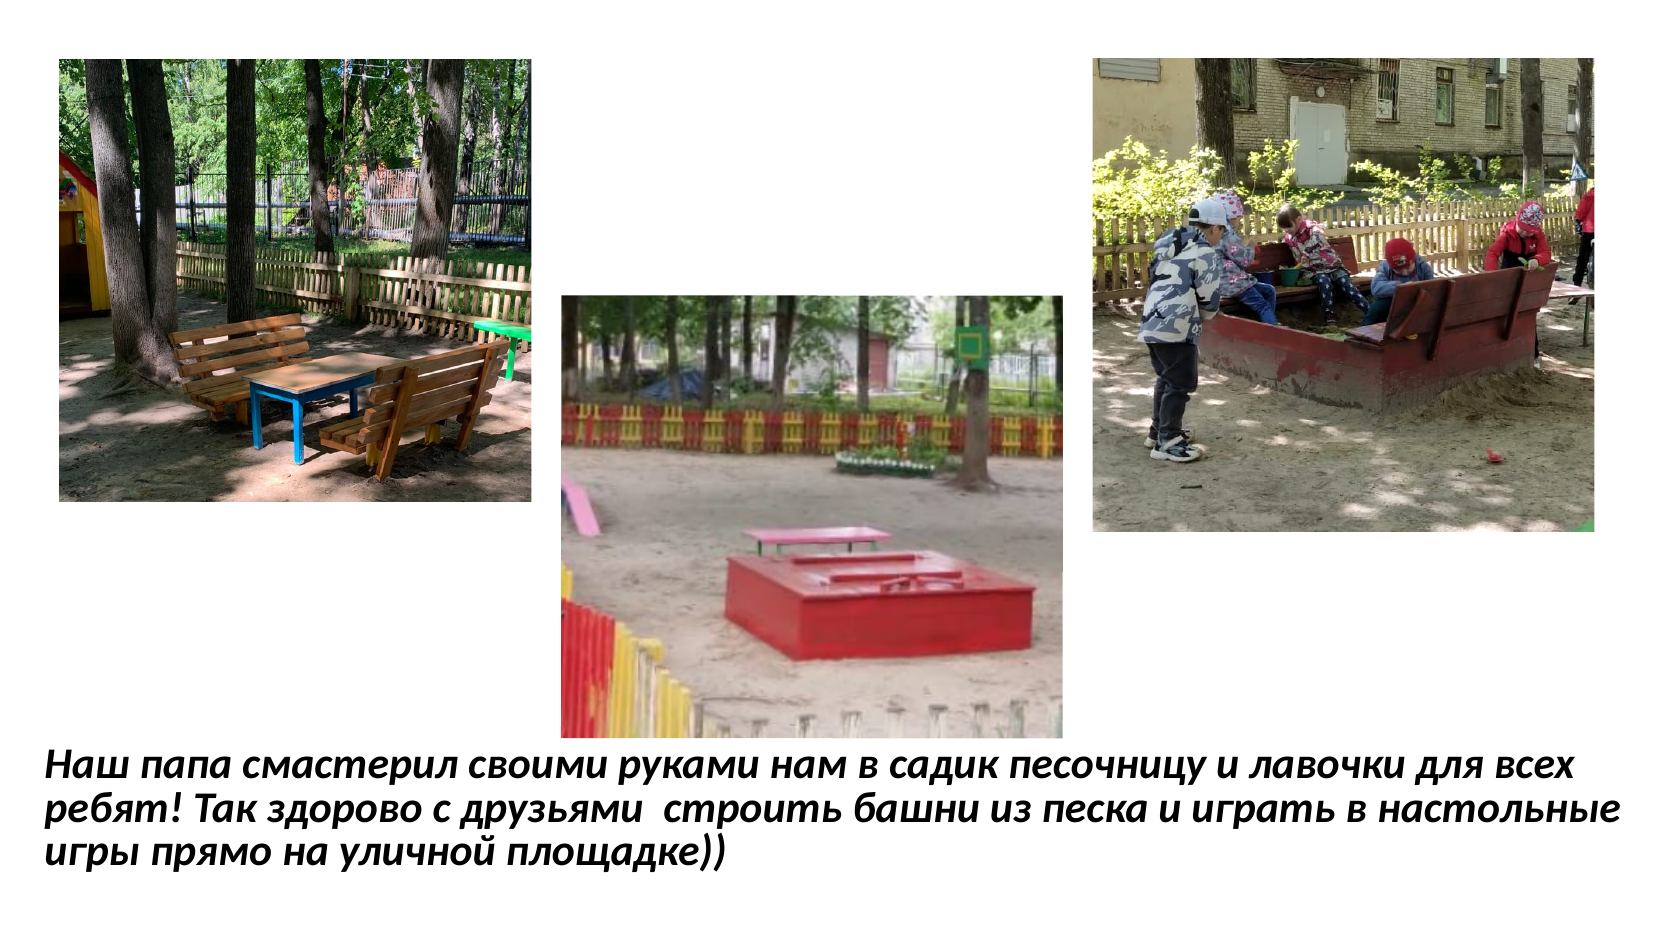

Наш папа смастерил своими руками нам в садик песочницу и лавочки для всех ребят! Так здорово с друзьями строить башни из песка и играть в настольные игры прямо на уличной площадке))